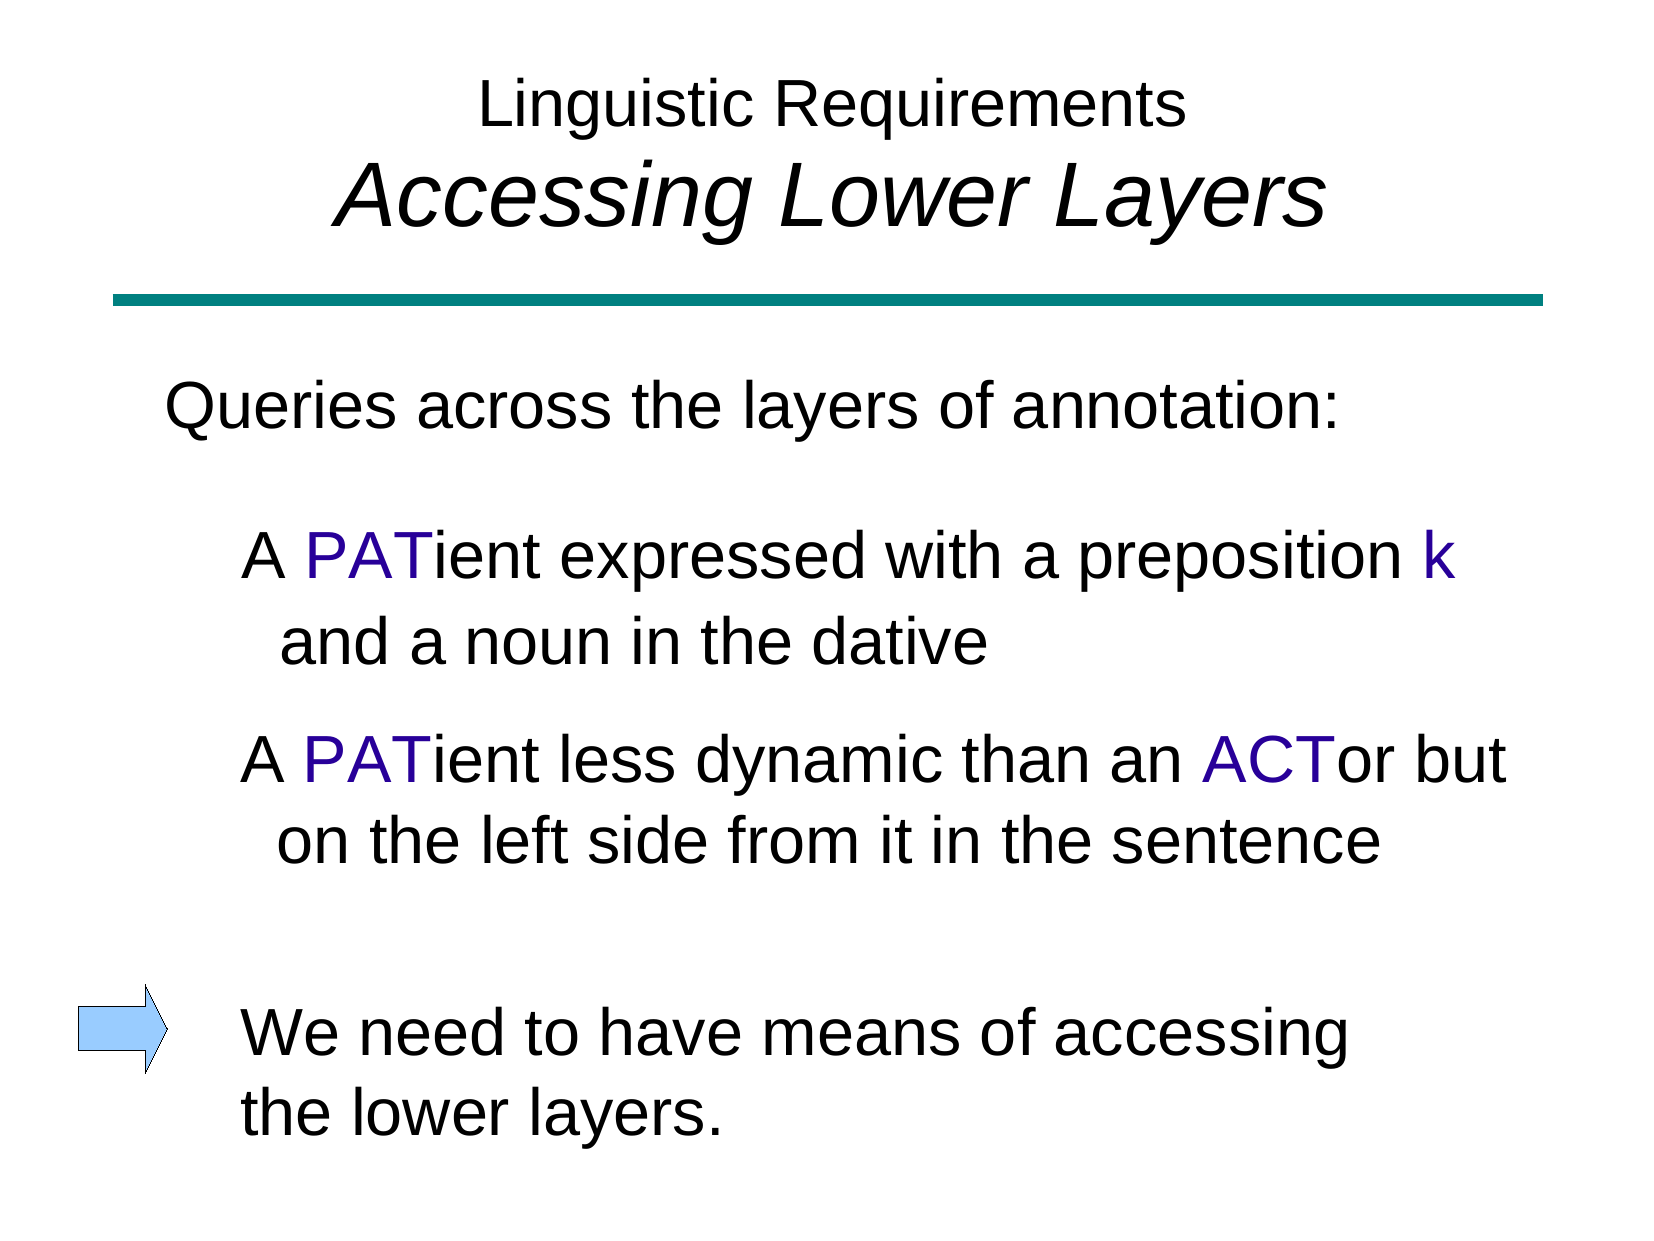

# Linguistic Requirements Accessing Lower Layers
Queries across the layers of annotation:
 A PATient expressed with a preposition k
 and a noun in the dative
 A PATient less dynamic than an ACTor but
 on the left side from it in the sentence
We need to have means of accessing
the lower layers.